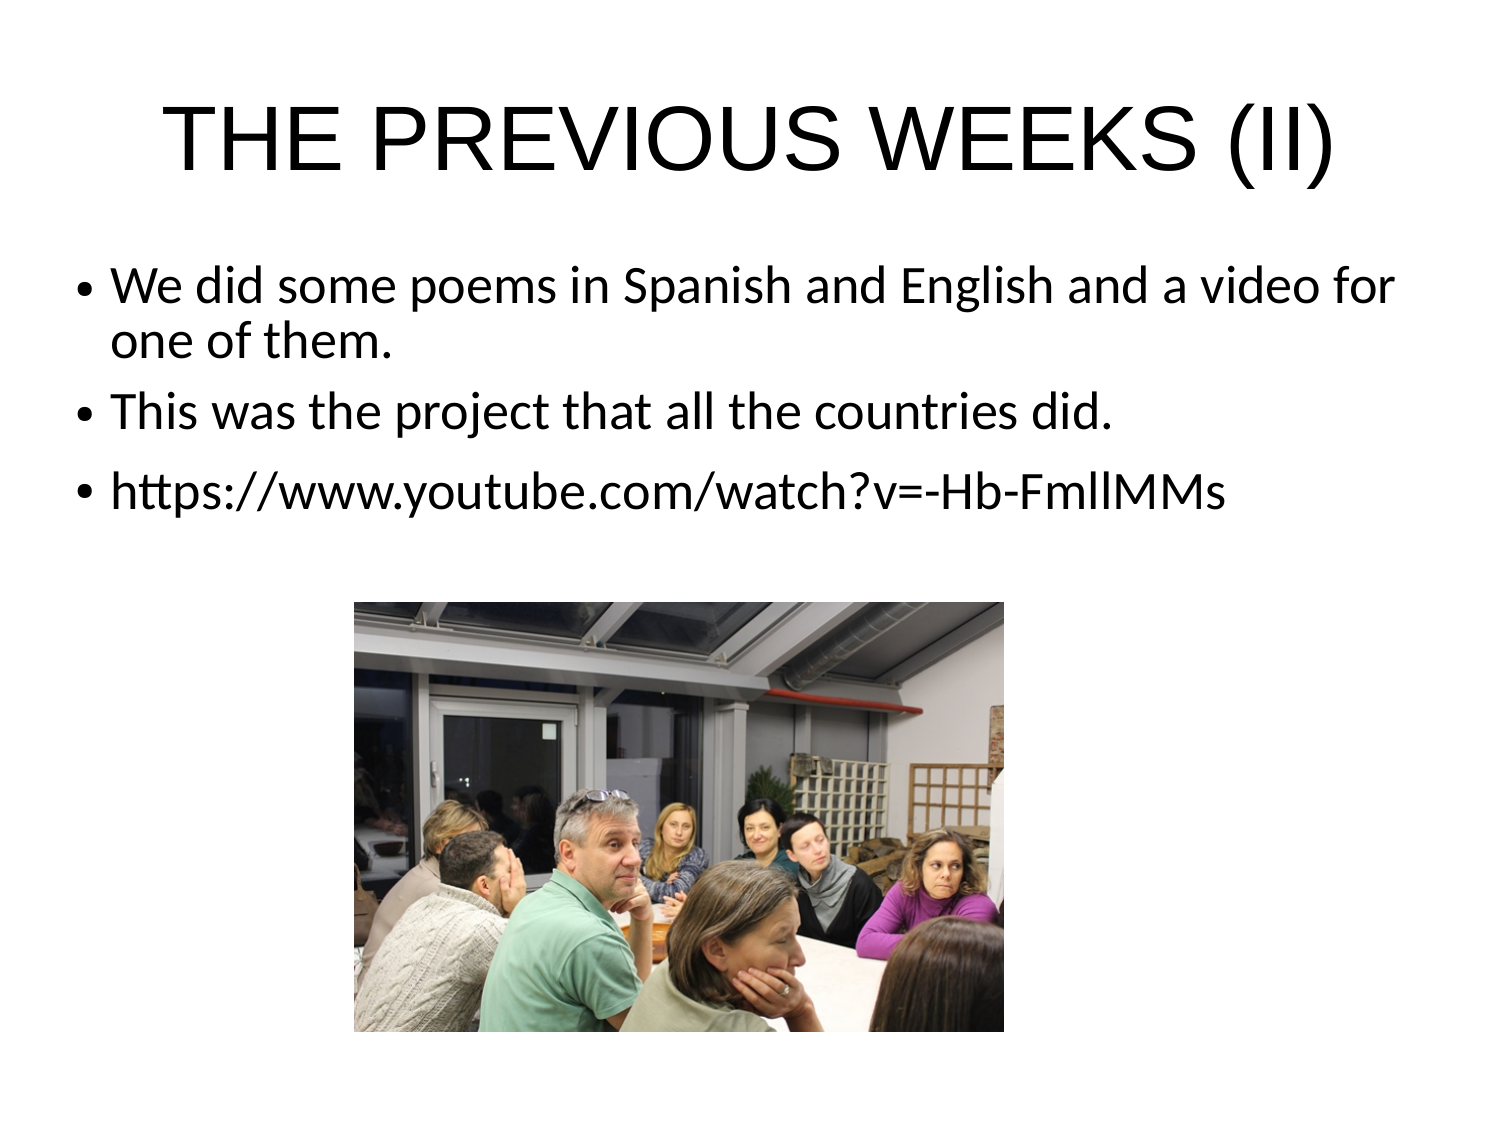

# THE PREVIOUS WEEKS (II)
We did some poems in Spanish and English and a video for one of them.
This was the project that all the countries did.
https://www.youtube.com/watch?v=-Hb-FmllMMs